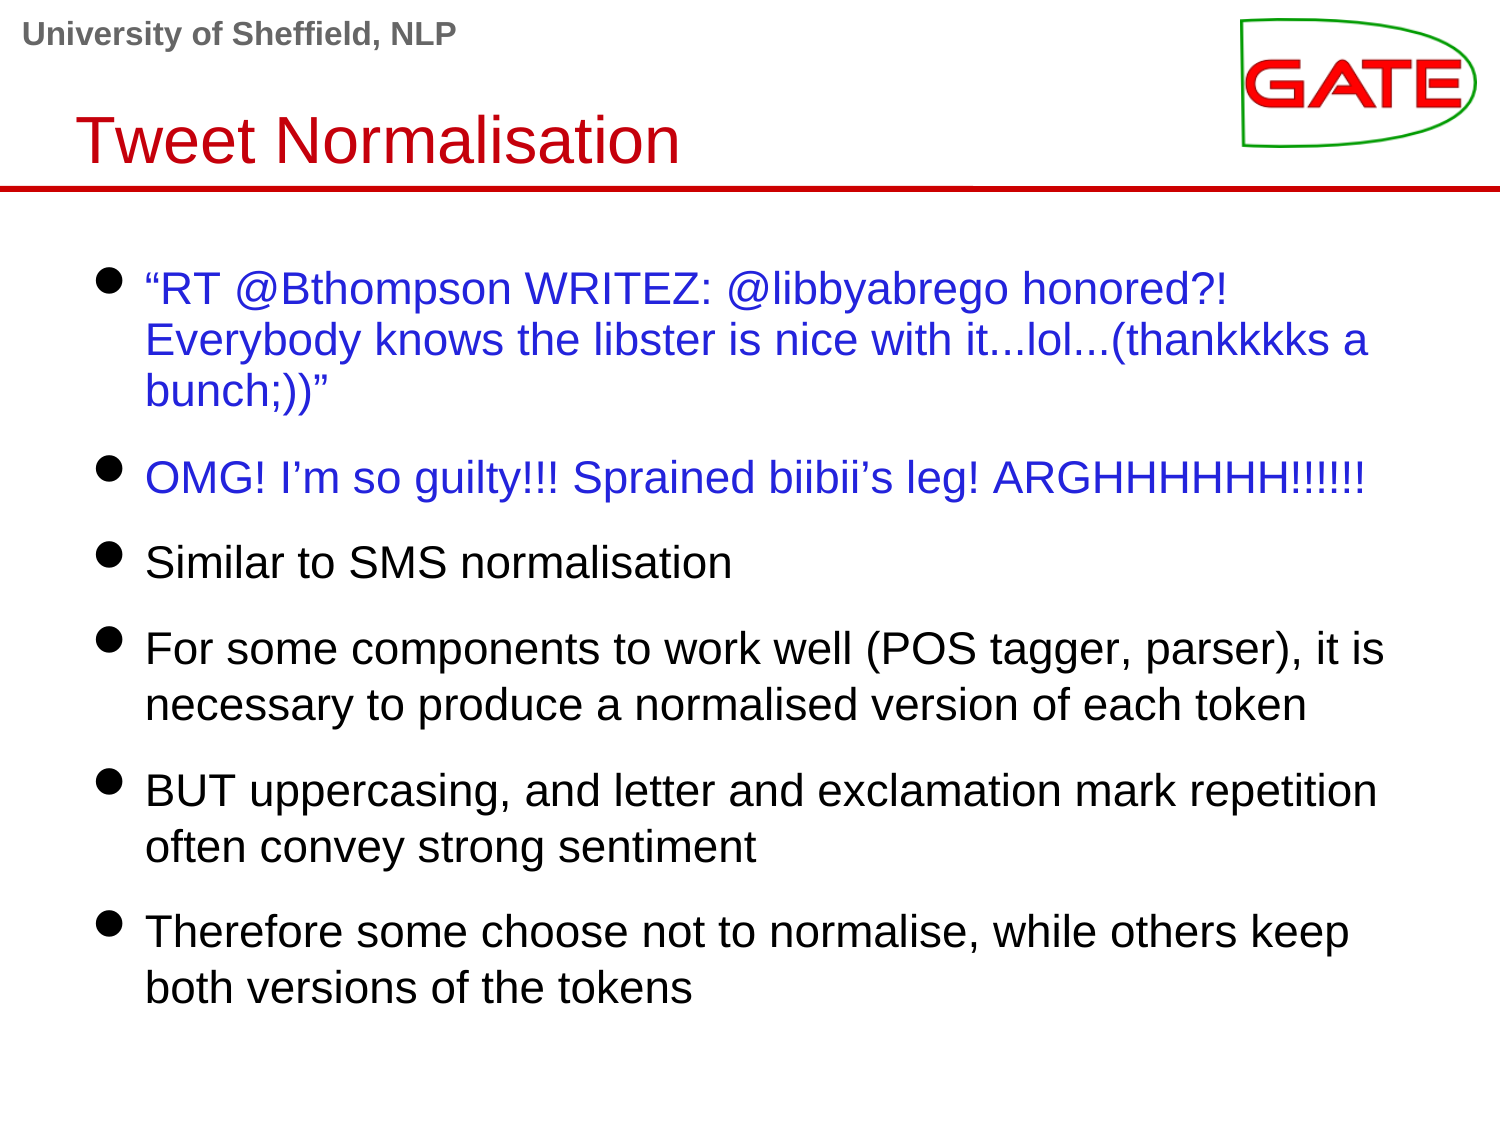

Tweet Normalisation
“RT @Bthompson WRITEZ: @libbyabrego honored?! Everybody knows the libster is nice with it...lol...(thankkkks a bunch;))”
OMG! I’m so guilty!!! Sprained biibii’s leg! ARGHHHHHH!!!!!!
Similar to SMS normalisation
For some components to work well (POS tagger, parser), it is necessary to produce a normalised version of each token
BUT uppercasing, and letter and exclamation mark repetition often convey strong sentiment
Therefore some choose not to normalise, while others keep both versions of the tokens